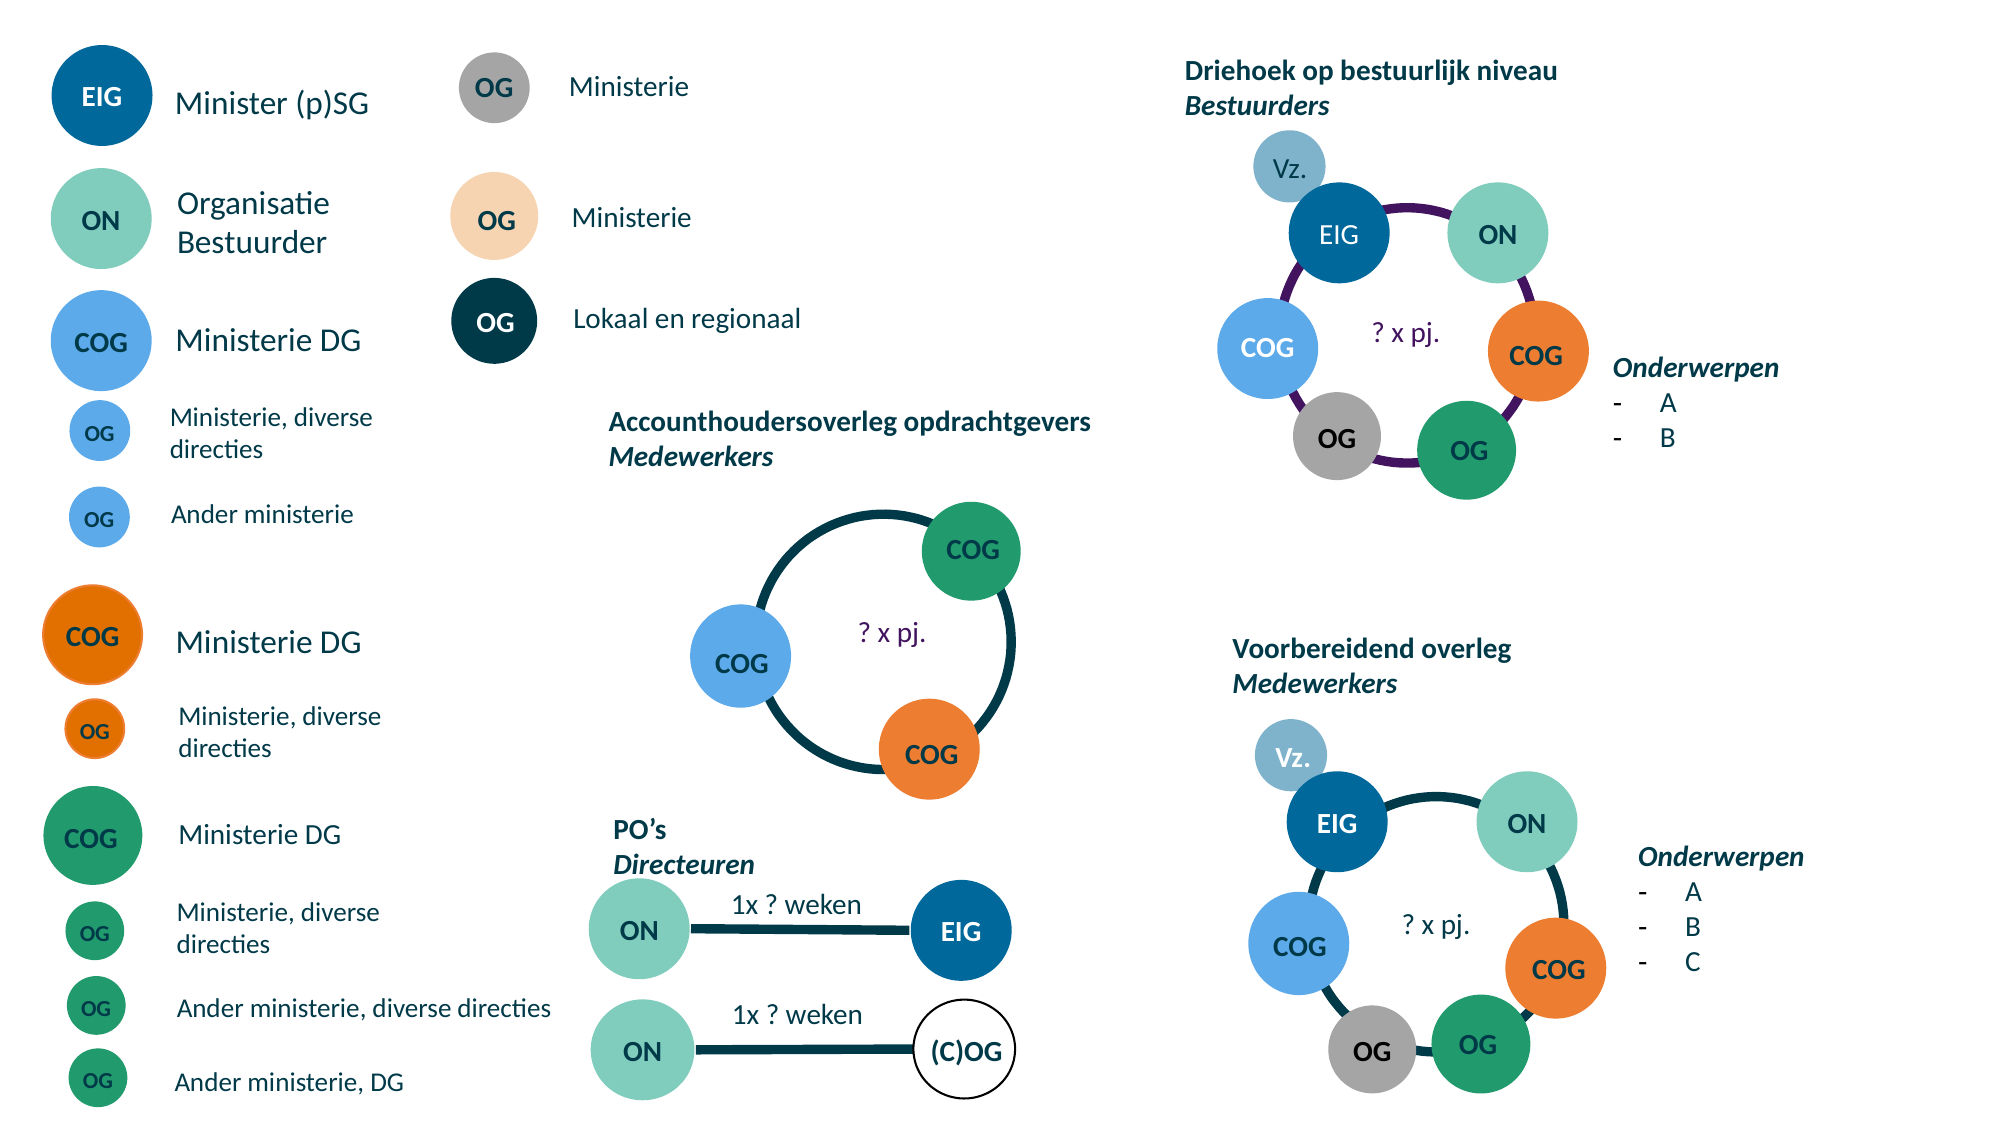

Driehoek op bestuurlijk niveau
Bestuurders
EIG
Ministerie
OG
Minister (p)SG
Vz.
EIG
ON
COG
COG
? x pj.
ON
Organisatie Bestuurder
Ministerie
OG
COG
Lokaal en regionaal
OG
OG
Ministerie DG
Onderwerpen
A
B
Ministerie, diverse directies
Accounthoudersoverleg opdrachtgevers
Medewerkers
OG
OG
OG
OG
OG
Ander ministerie
COG
COG
COG
? x pj.
COG
Ministerie DG
Voorbereidend overleg
Medewerkers
Ministerie, diverse directies
OG
Vz.
EIG
ON
COG
COG
? x pj.
COG
PO’s
Directeuren
Ministerie DG
Onderwerpen
A
B
C
1x ? weken
ON
EIG
Ministerie, diverse directies
OG
OG
Ander ministerie, diverse directies
1x ? weken
OG
(C)OG
ON
OG
OG
Ander ministerie, DG